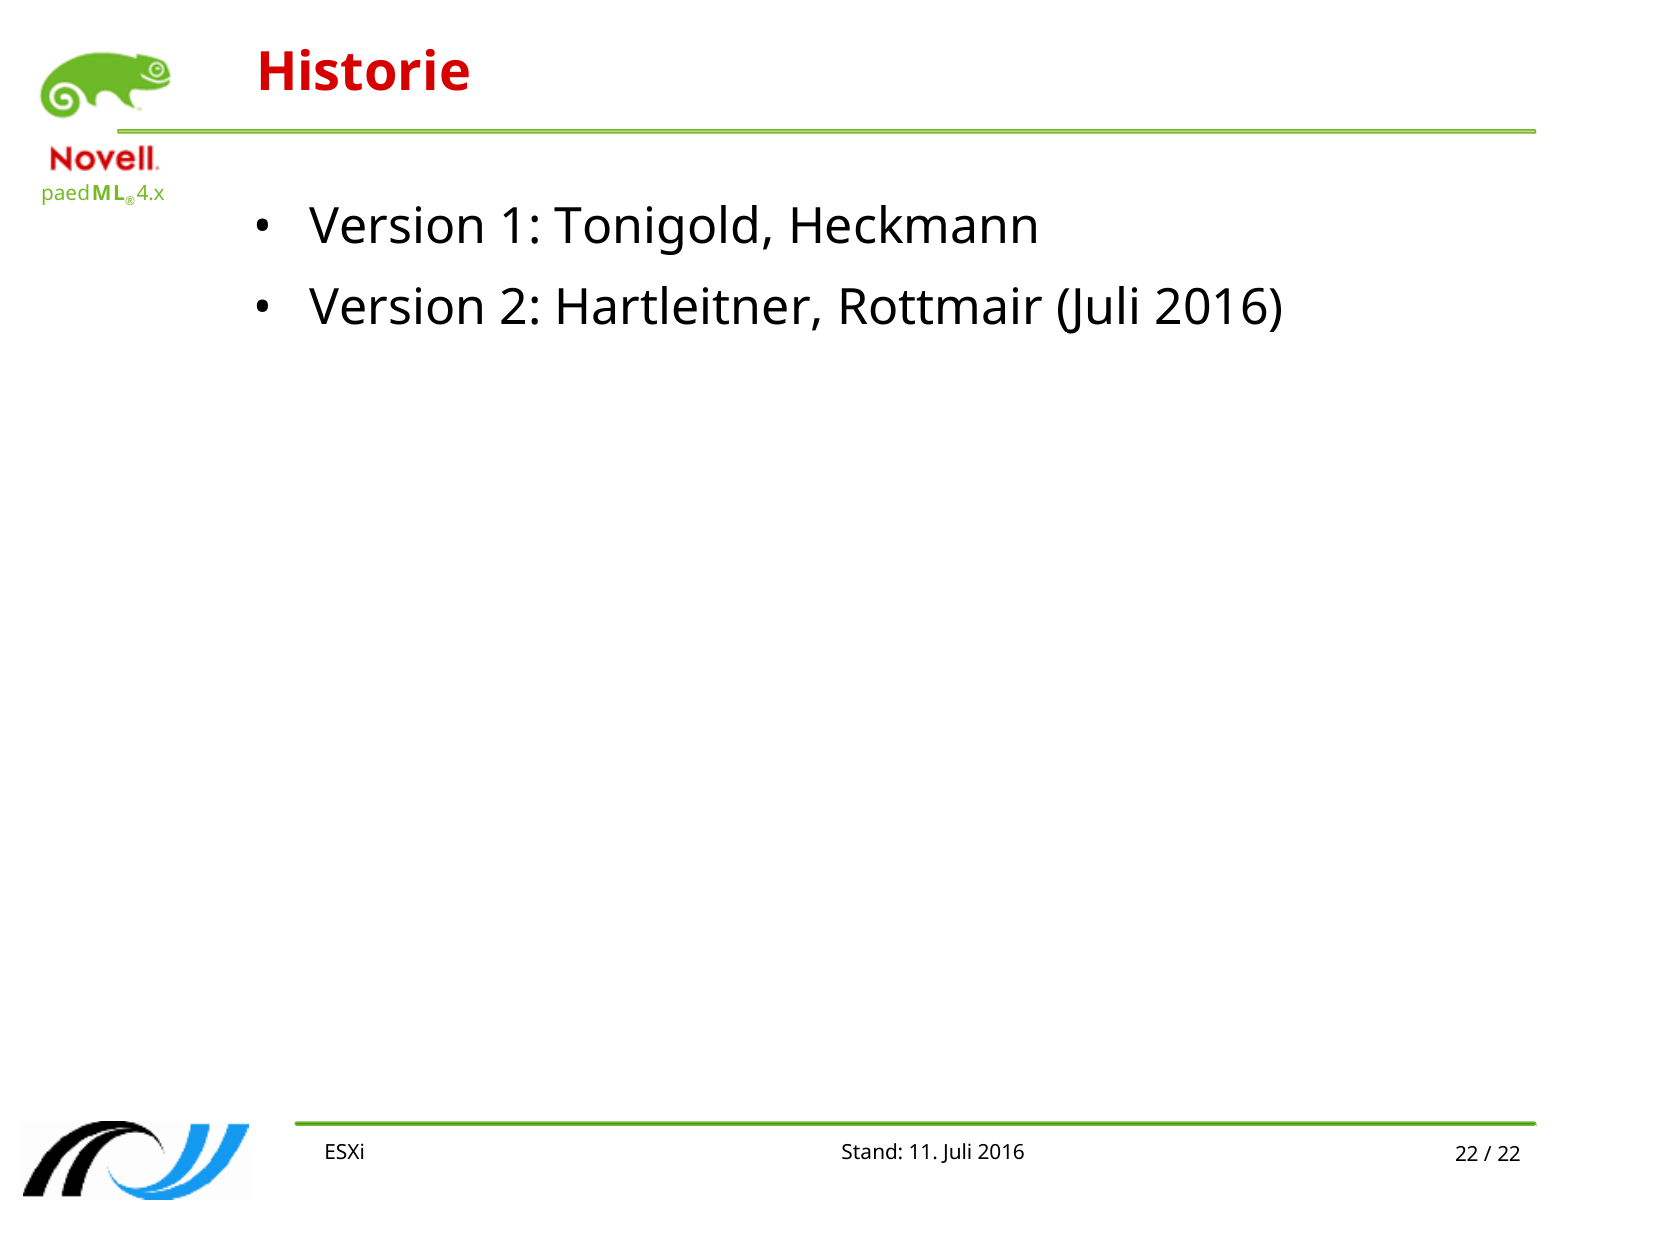

# Historie
Version 1: Tonigold, Heckmann
Version 2: Hartleitner, Rottmair (Juli 2016)
ESXi
11. Juli 2016
22